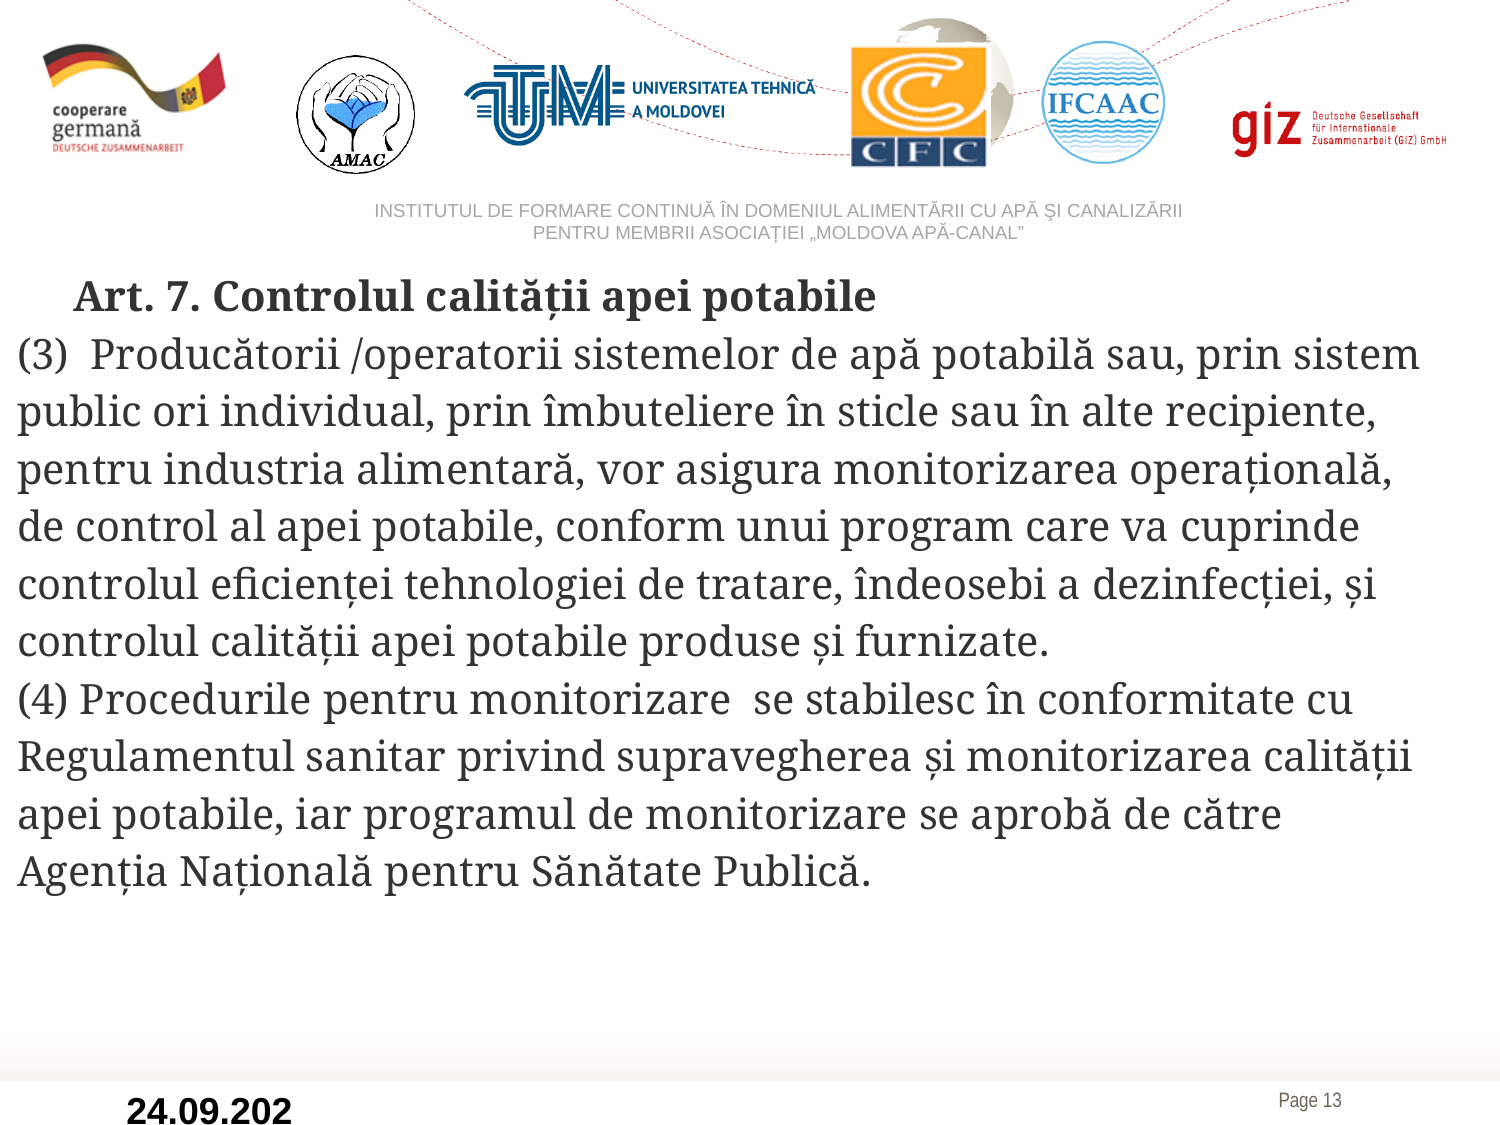

INSTITUTUL DE FORMARE CONTINUĂ ÎN DOMENIUL ALIMENTĂRII CU APĂ ŞI CANALIZĂRII
PENTRU MEMBRII ASOCIAȚIEI „MOLDOVA APĂ-CANAL”
# Art. 7. Controlul calității apei potabile (3)  Producătorii /operatorii sistemelor de apă potabilă sau, prin sistem public ori individual, prin îmbuteliere în sticle sau în alte recipiente, pentru industria alimentară, vor asigura monitorizarea operațională, de control al apei potabile, conform unui program care va cuprinde controlul eficienței tehnologiei de tratare, îndeosebi a dezinfecției, și controlul calității apei potabile produse și furnizate. (4) Procedurile pentru monitorizare se stabilesc în conformitate cu Regulamentul sanitar privind supravegherea și monitorizarea calității apei potabile, iar programul de monitorizare se aprobă de către Agenția Națională pentru Sănătate Publică.